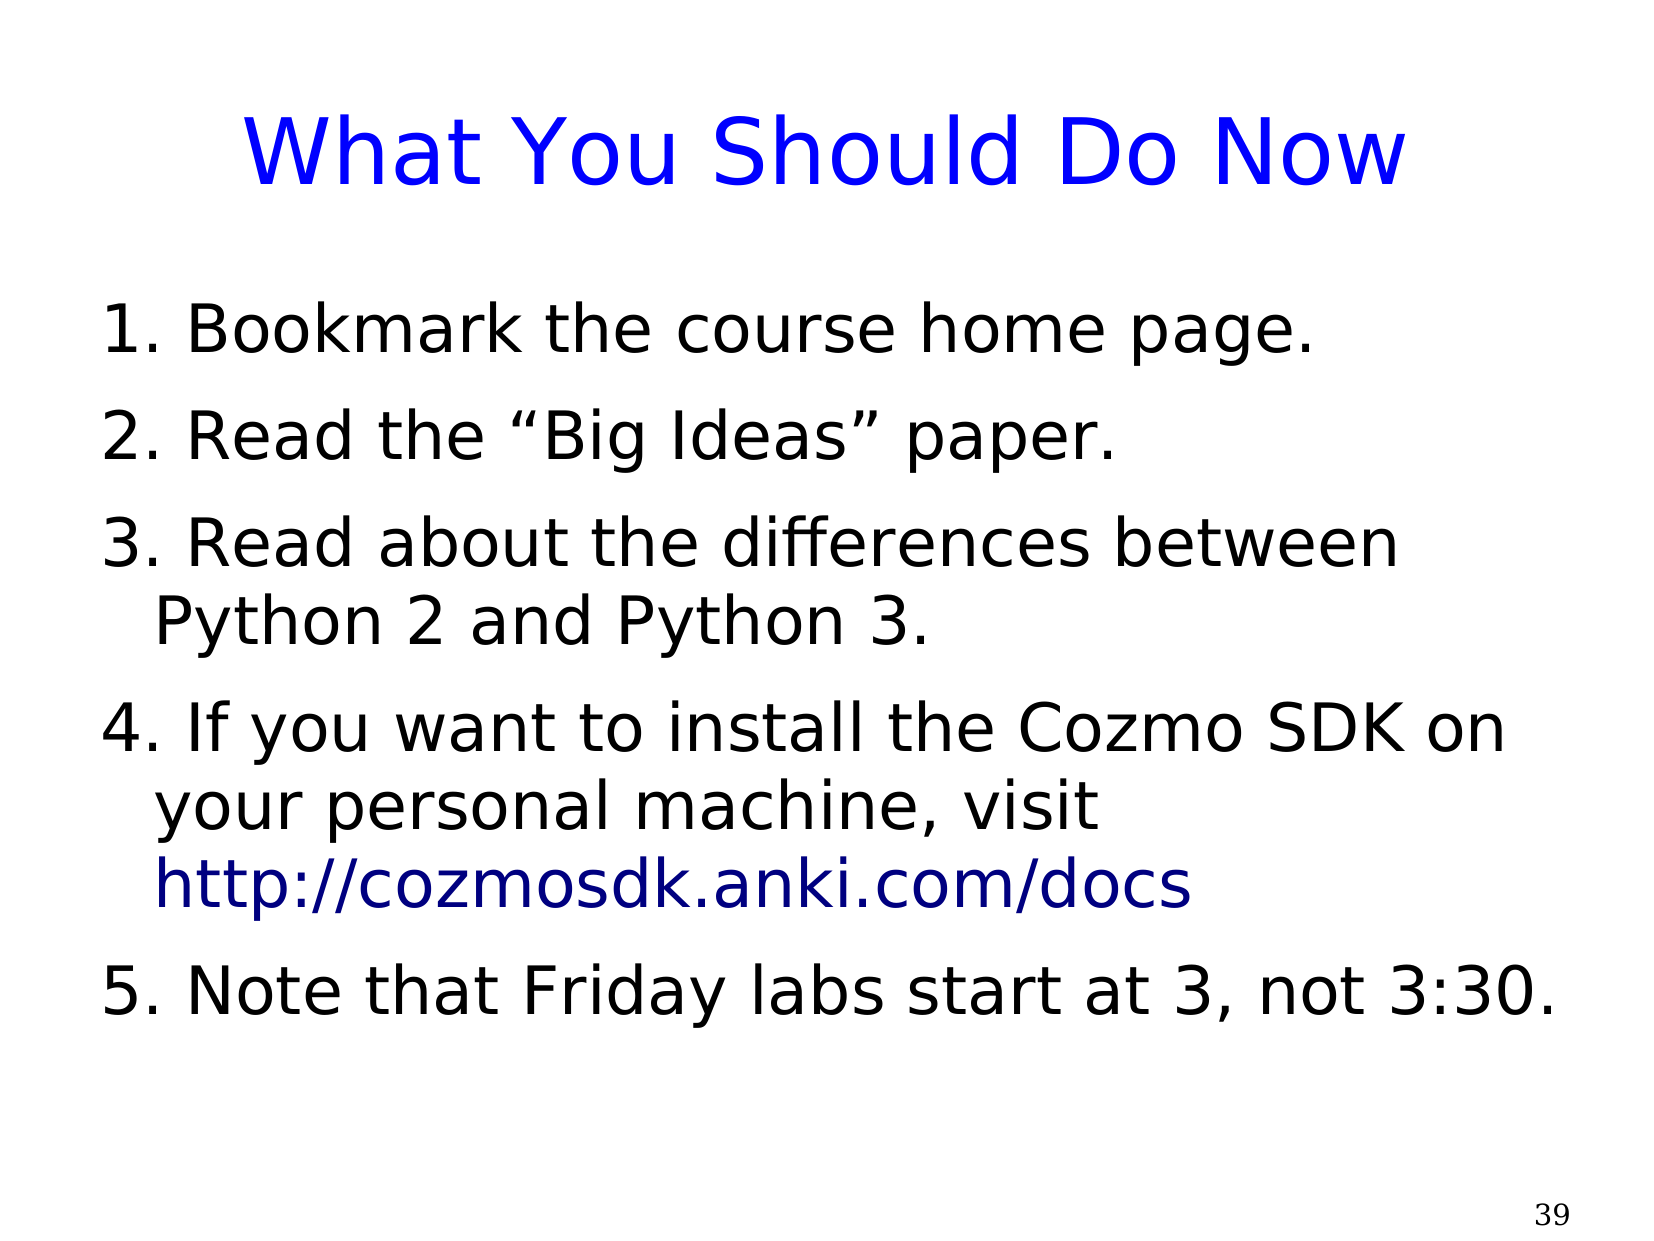

# What You Should Do Now
 Bookmark the course home page.
 Read the “Big Ideas” paper.
 Read about the differences between Python 2 and Python 3.
 If you want to install the Cozmo SDK on your personal machine, visit http://cozmosdk.anki.com/docs
 Note that Friday labs start at 3, not 3:30.
39